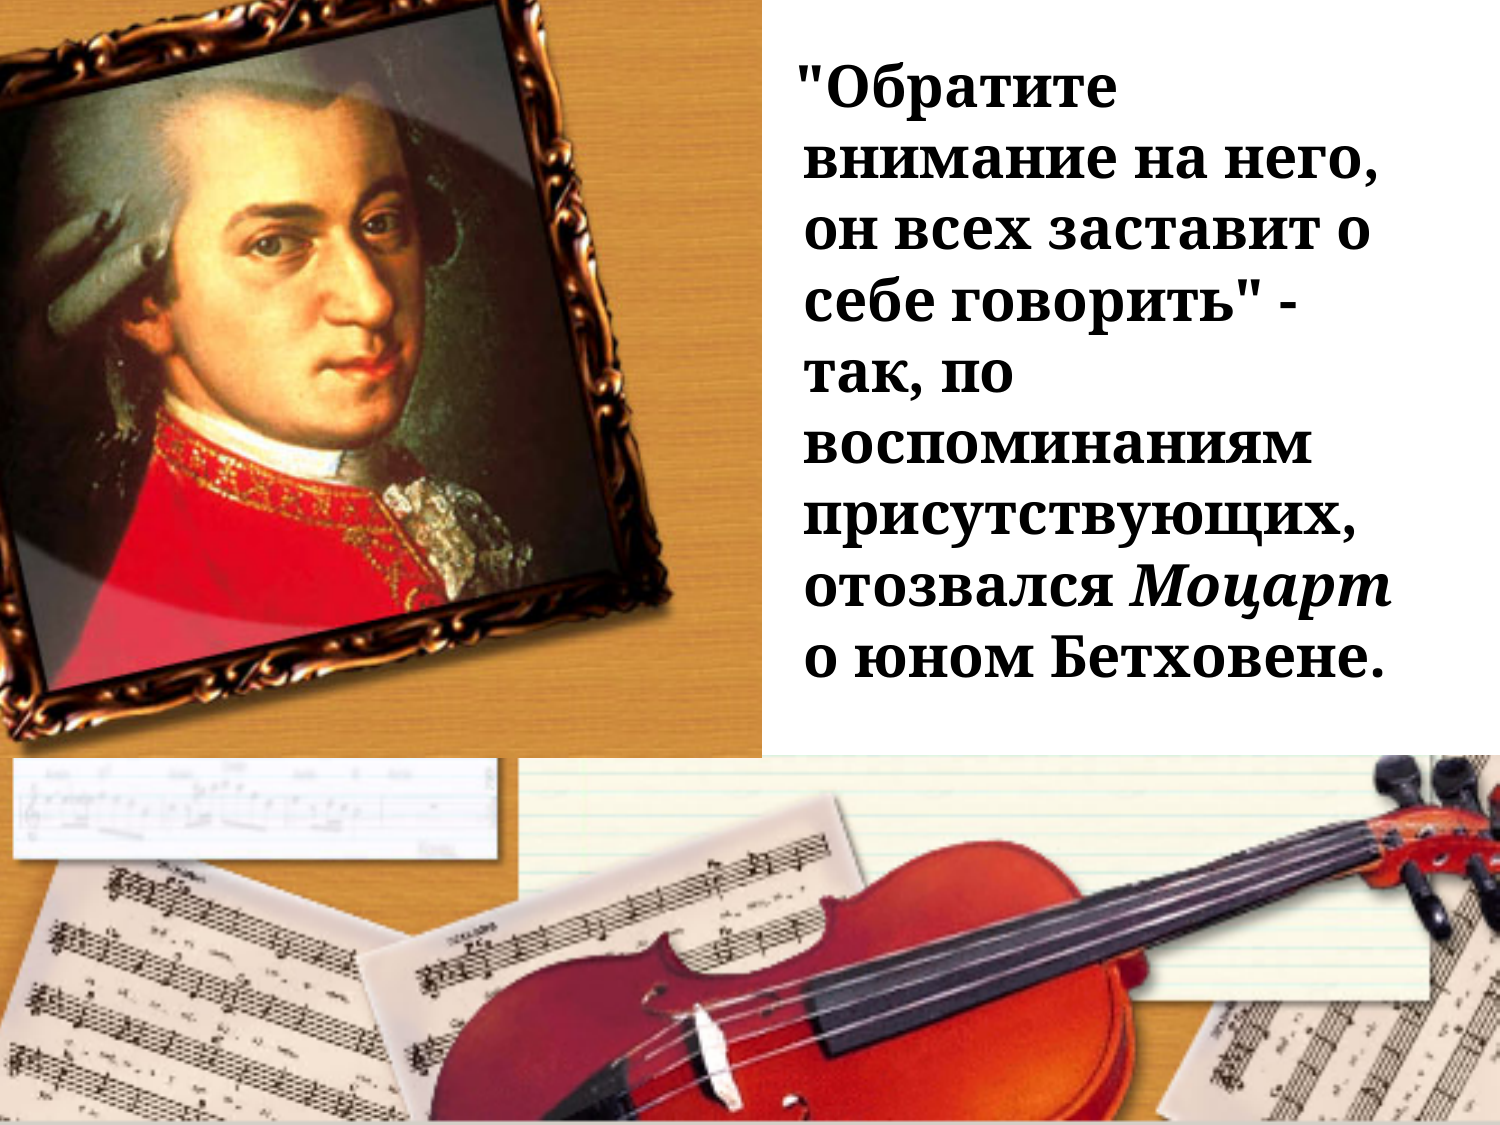

# "Обратите внимание на него, он всех заставит о себе говорить" - так, по воспоминаниям присутствующих, отозвался Моцарт о юном Бетховене.